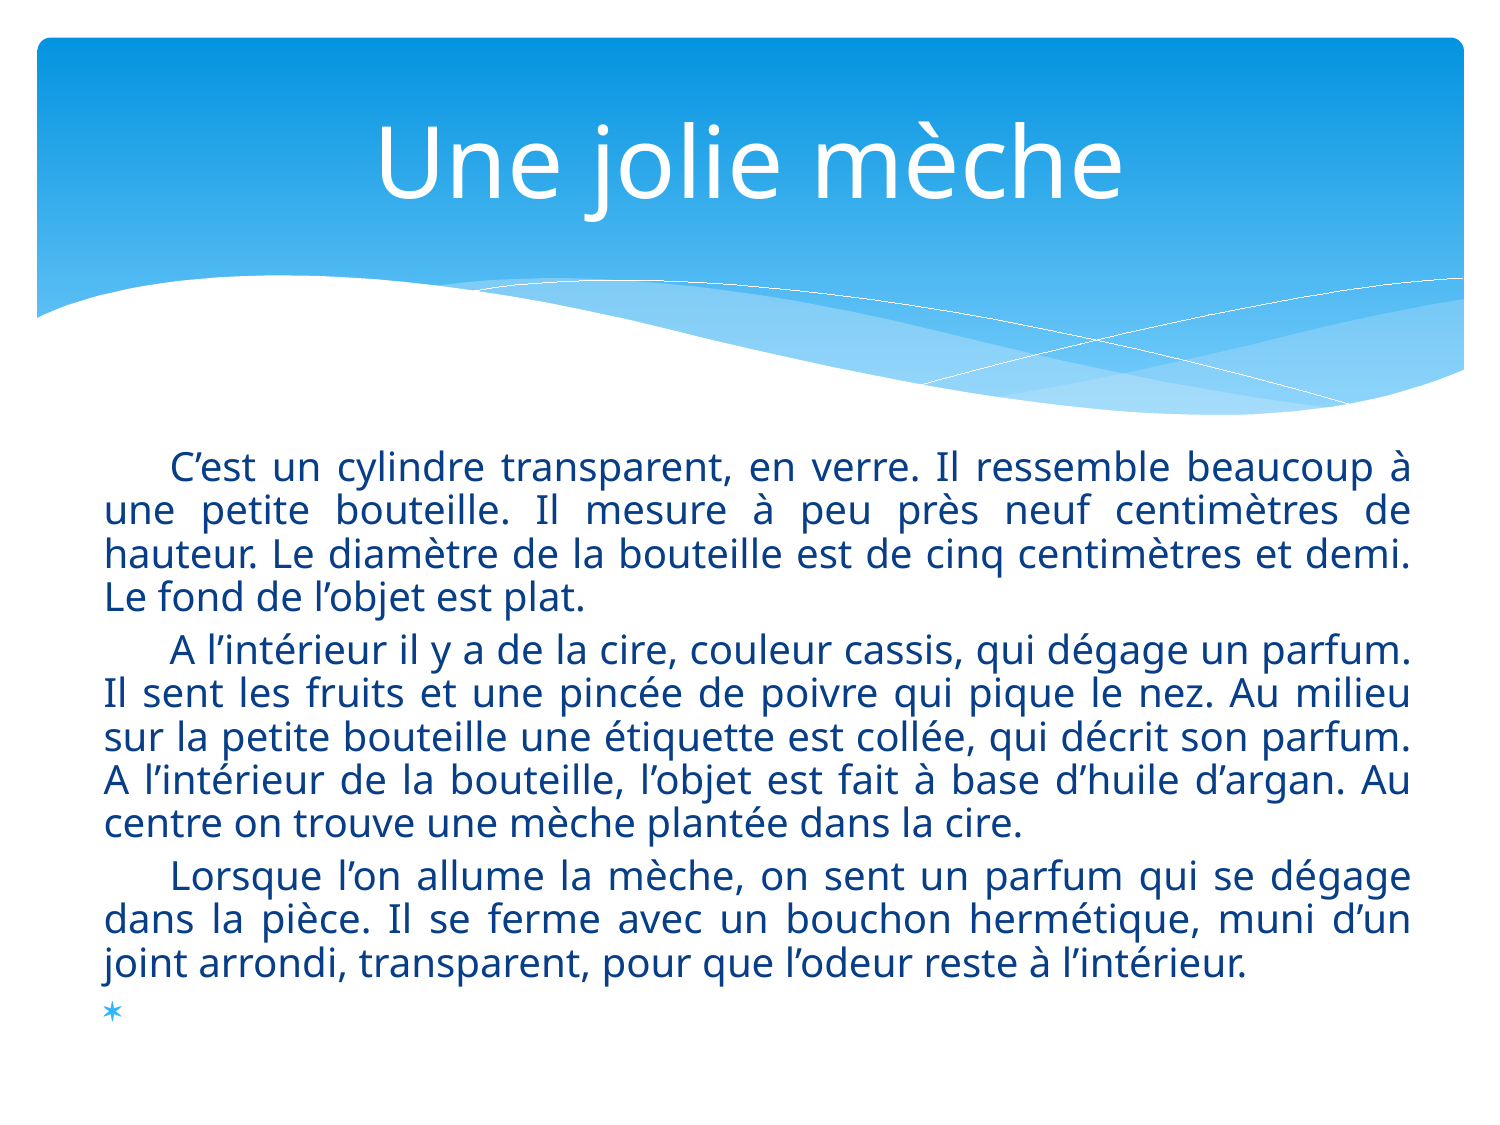

Une jolie mèche
# C’est un cylindre transparent, en verre. Il ressemble beaucoup à une petite bouteille. Il mesure à peu près neuf centimètres de hauteur. Le diamètre de la bouteille est de cinq centimètres et demi. Le fond de l’objet est plat.
	A l’intérieur il y a de la cire, couleur cassis, qui dégage un parfum. Il sent les fruits et une pincée de poivre qui pique le nez. Au milieu sur la petite bouteille une étiquette est collée, qui décrit son parfum. A l’intérieur de la bouteille, l’objet est fait à base d’huile d’argan. Au centre on trouve une mèche plantée dans la cire.
	Lorsque l’on allume la mèche, on sent un parfum qui se dégage dans la pièce. Il se ferme avec un bouchon hermétique, muni d’un joint arrondi, transparent, pour que l’odeur reste à l’intérieur.